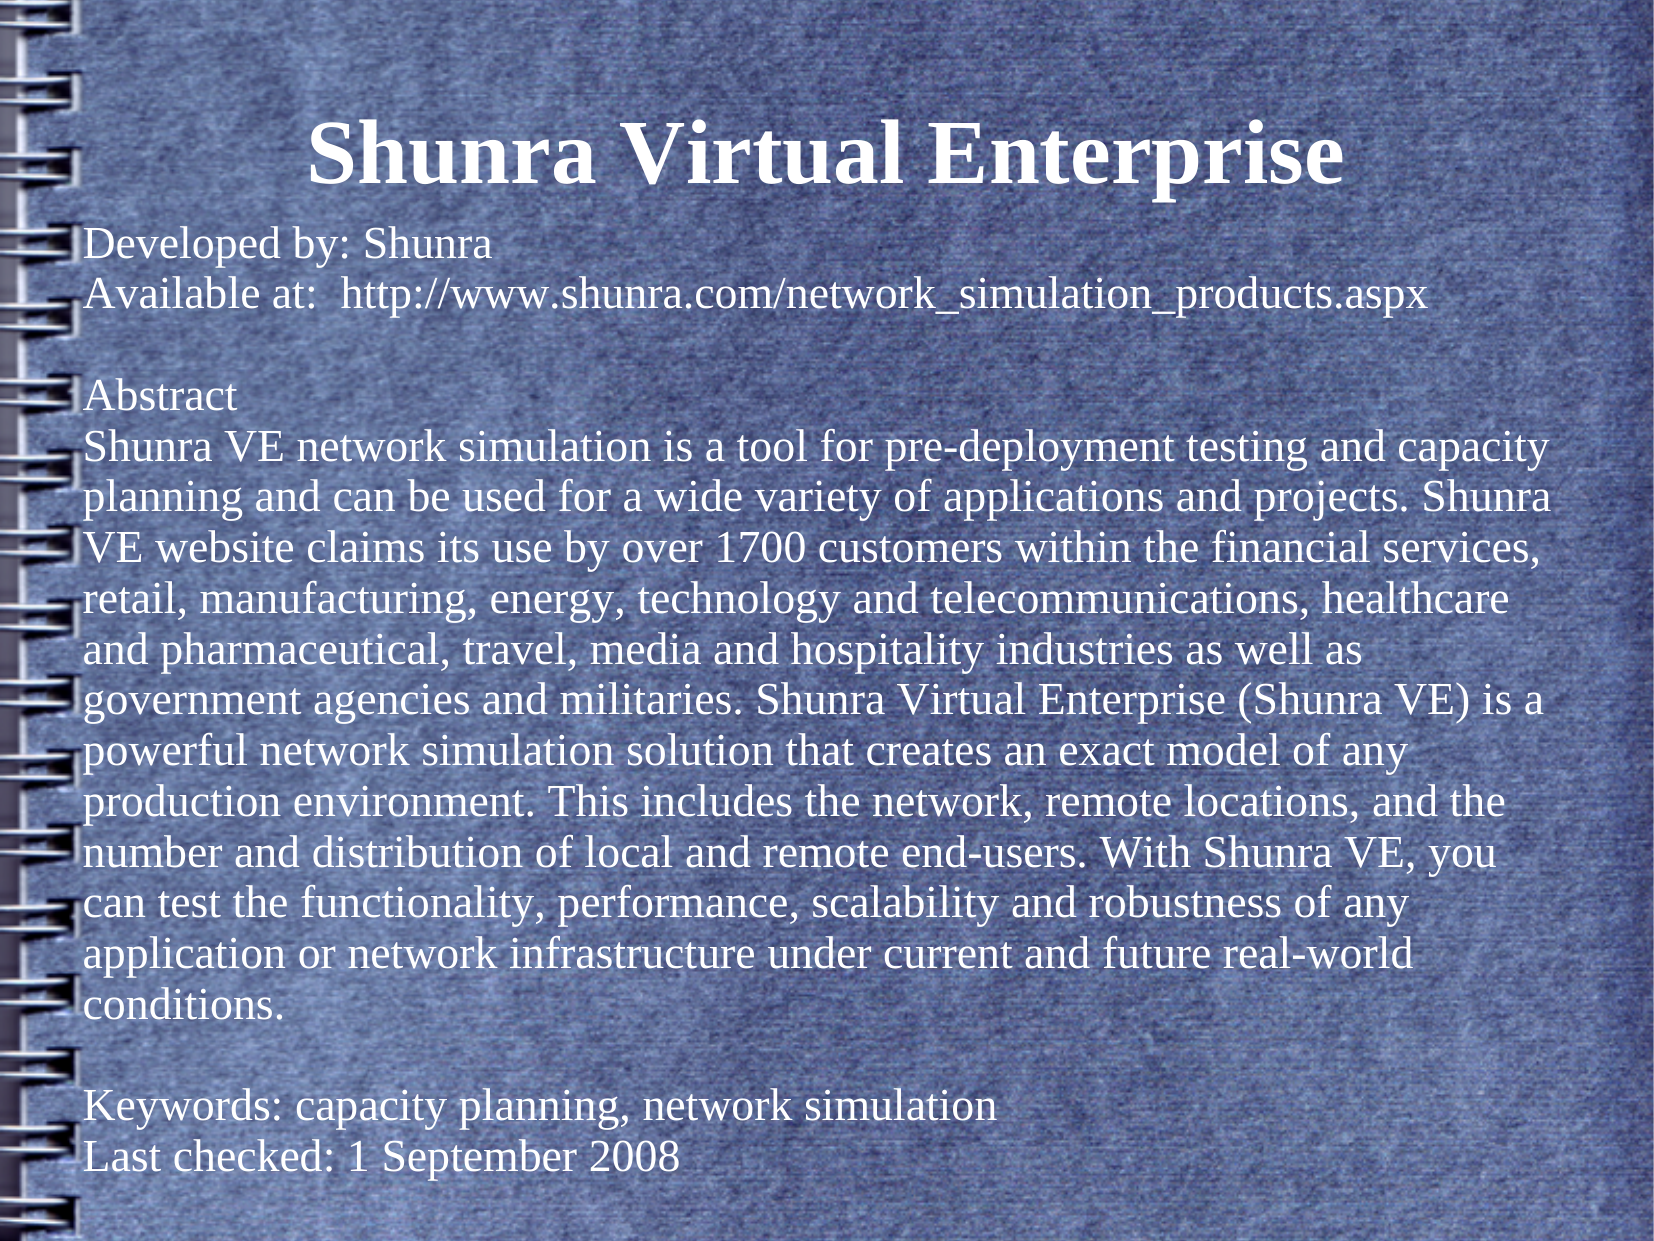

# Shunra Virtual Enterprise
Developed by: Shunra
Available at: http://www.shunra.com/network_simulation_products.aspx
Abstract
Shunra VE network simulation is a tool for pre-deployment testing and capacity planning and can be used for a wide variety of applications and projects. Shunra VE website claims its use by over 1700 customers within the financial services, retail, manufacturing, energy, technology and telecommunications, healthcare and pharmaceutical, travel, media and hospitality industries as well as government agencies and militaries. Shunra Virtual Enterprise (Shunra VE) is a powerful network simulation solution that creates an exact model of any production environment. This includes the network, remote locations, and the number and distribution of local and remote end-users. With Shunra VE, you can test the functionality, performance, scalability and robustness of any application or network infrastructure under current and future real-world conditions.
Keywords: capacity planning, network simulation
Last checked: 1 September 2008